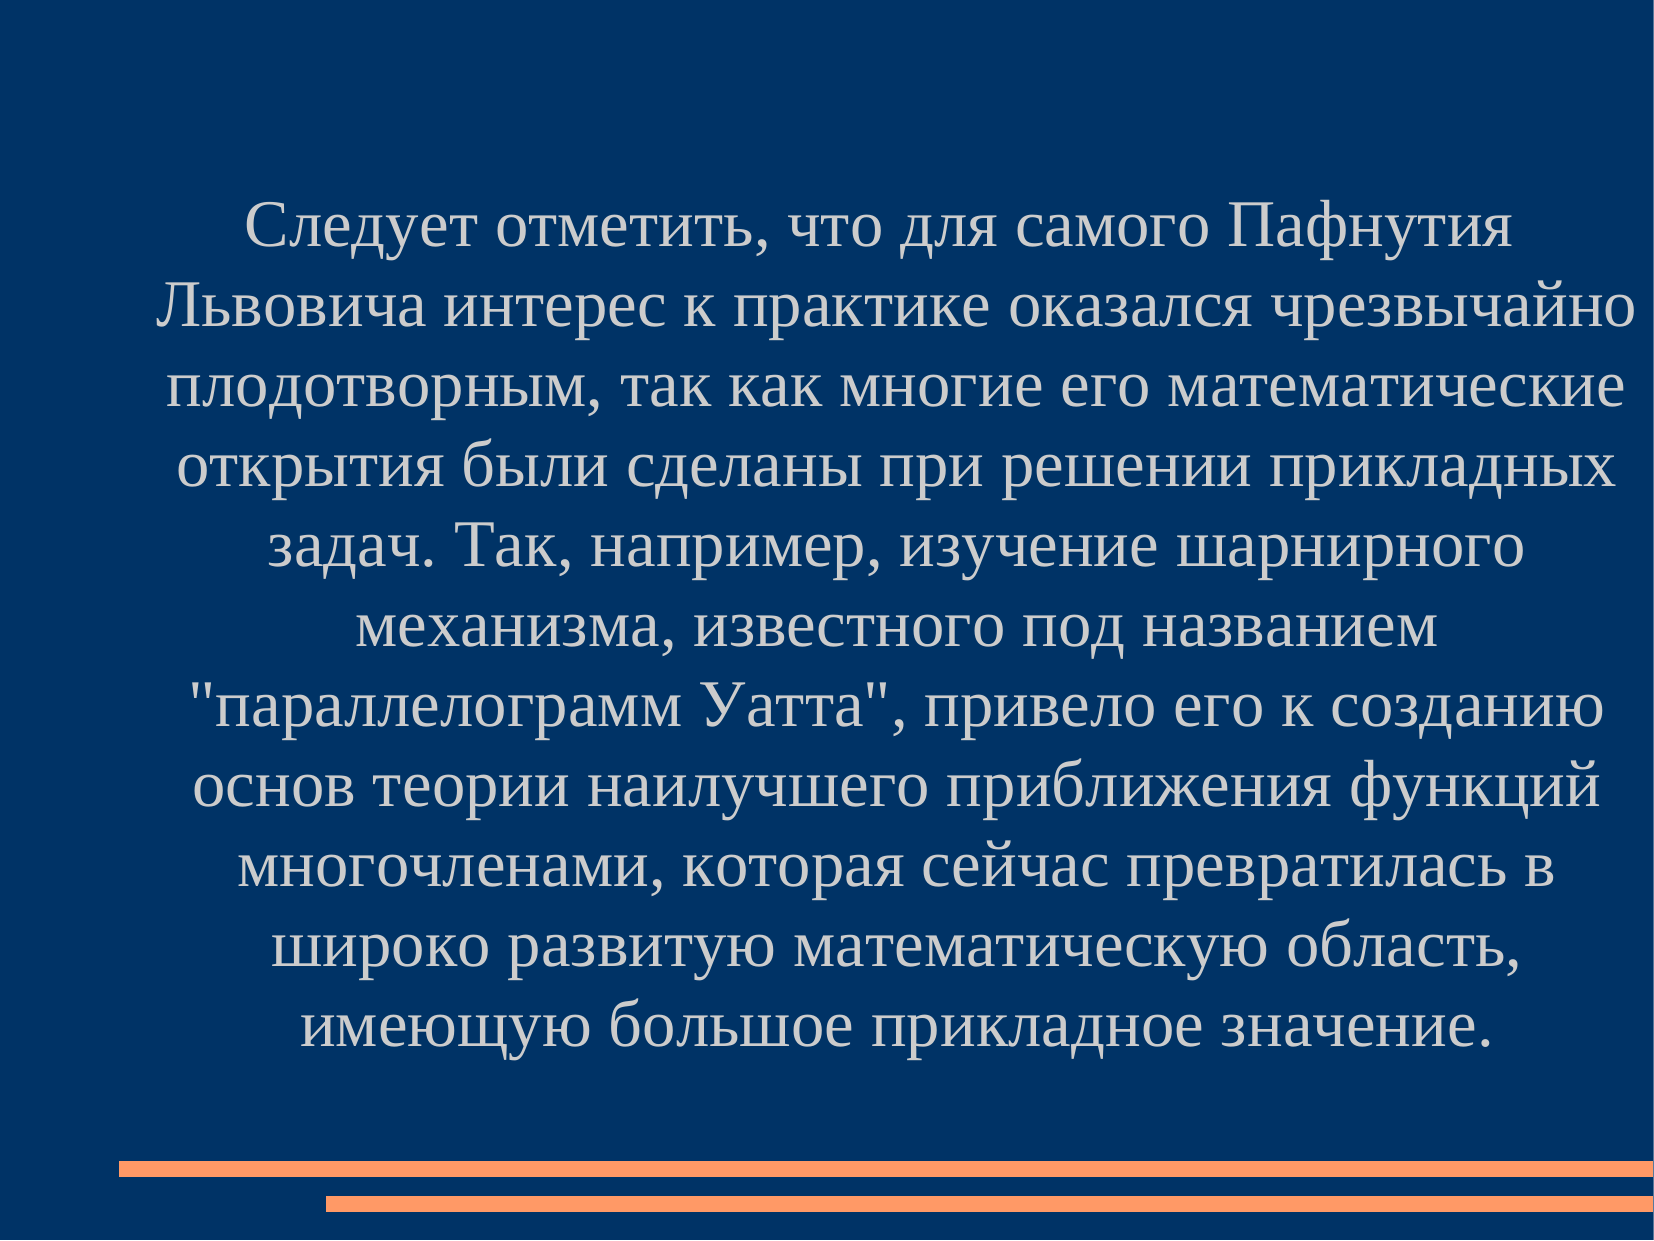

Следует отметить, что для самого Пафнутия Львовича интерес к практике оказался чрезвычайно плодотворным, так как многие его математические открытия были сделаны при решении прикладных задач. Так, например, изучение шарнирного механизма, известного под названием "параллелограмм Уатта", привело его к созданию основ теории наилучшего приближения функций многочленами, которая сейчас превратилась в широко развитую математическую область, имеющую большое прикладное значение.
#